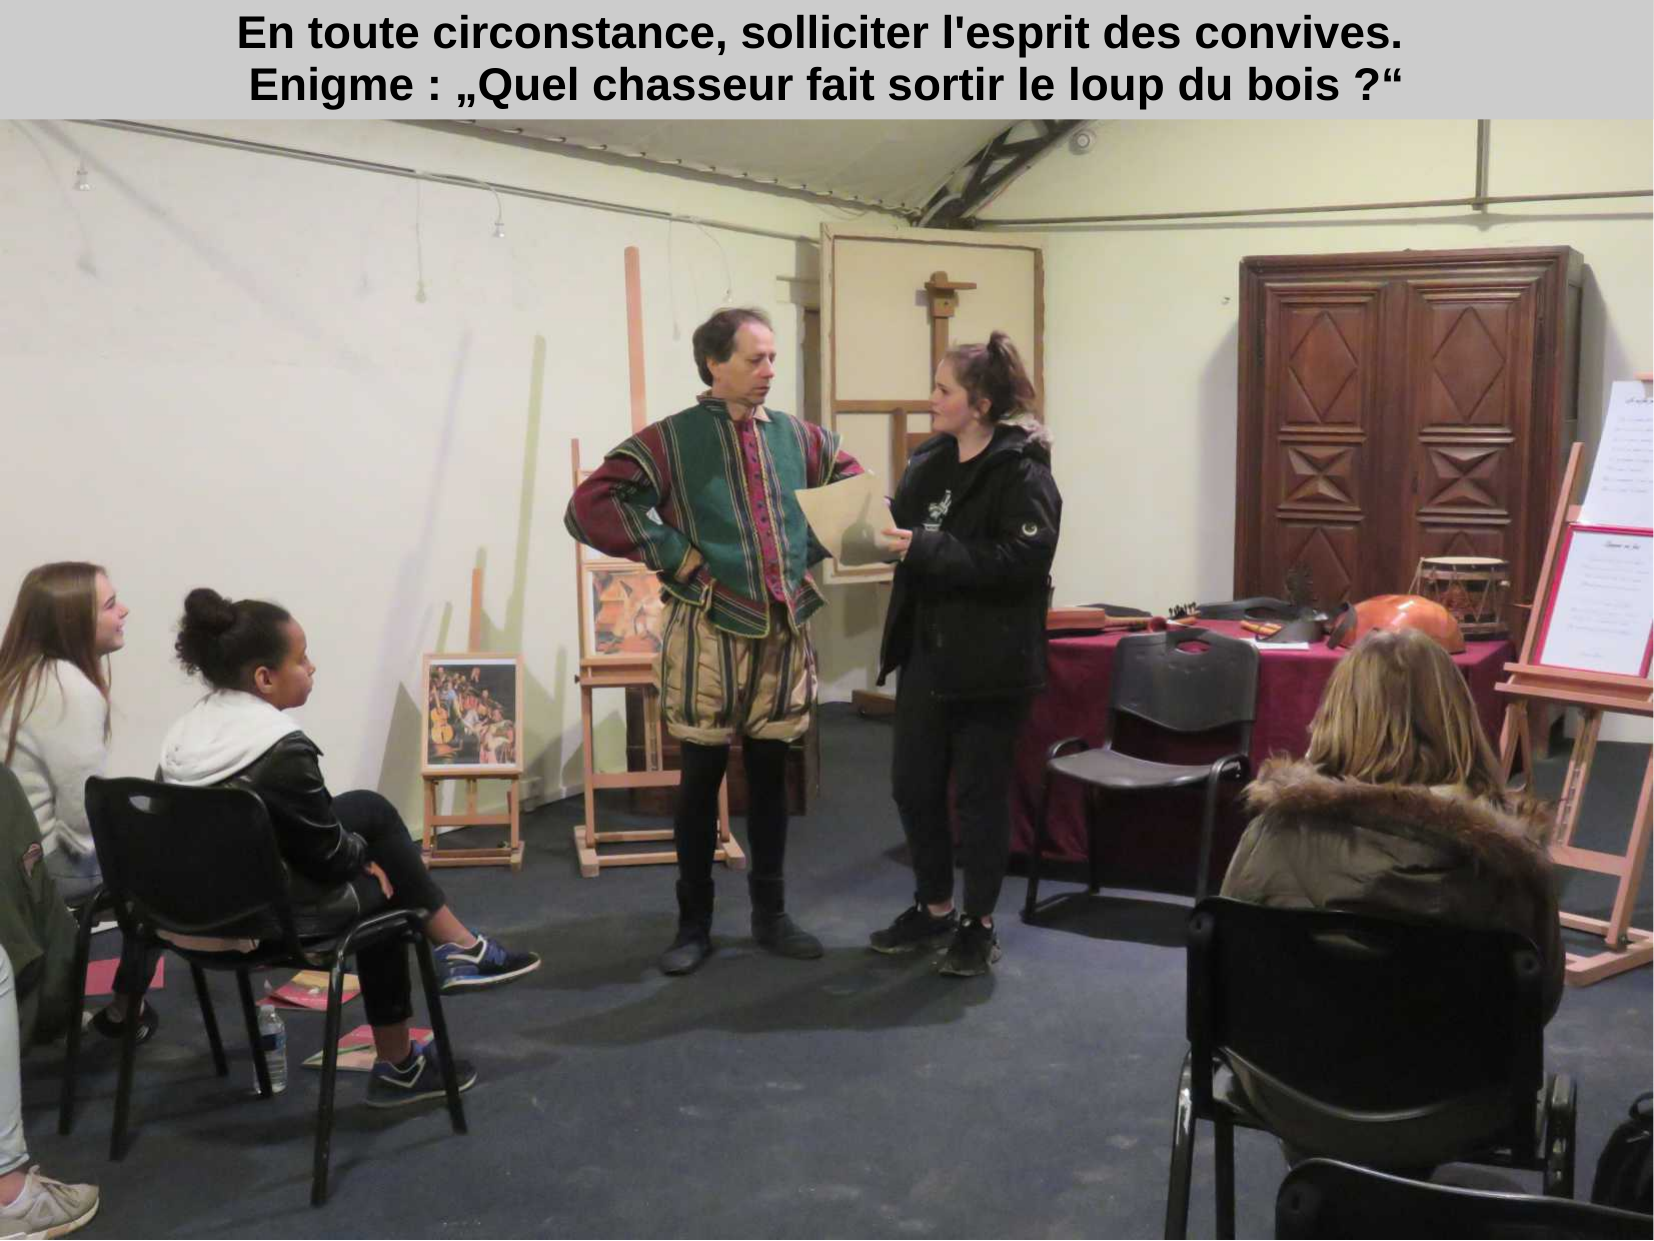

En toute circonstance, solliciter l'esprit des convives.
Enigme : „Quel chasseur fait sortir le loup du bois ?“